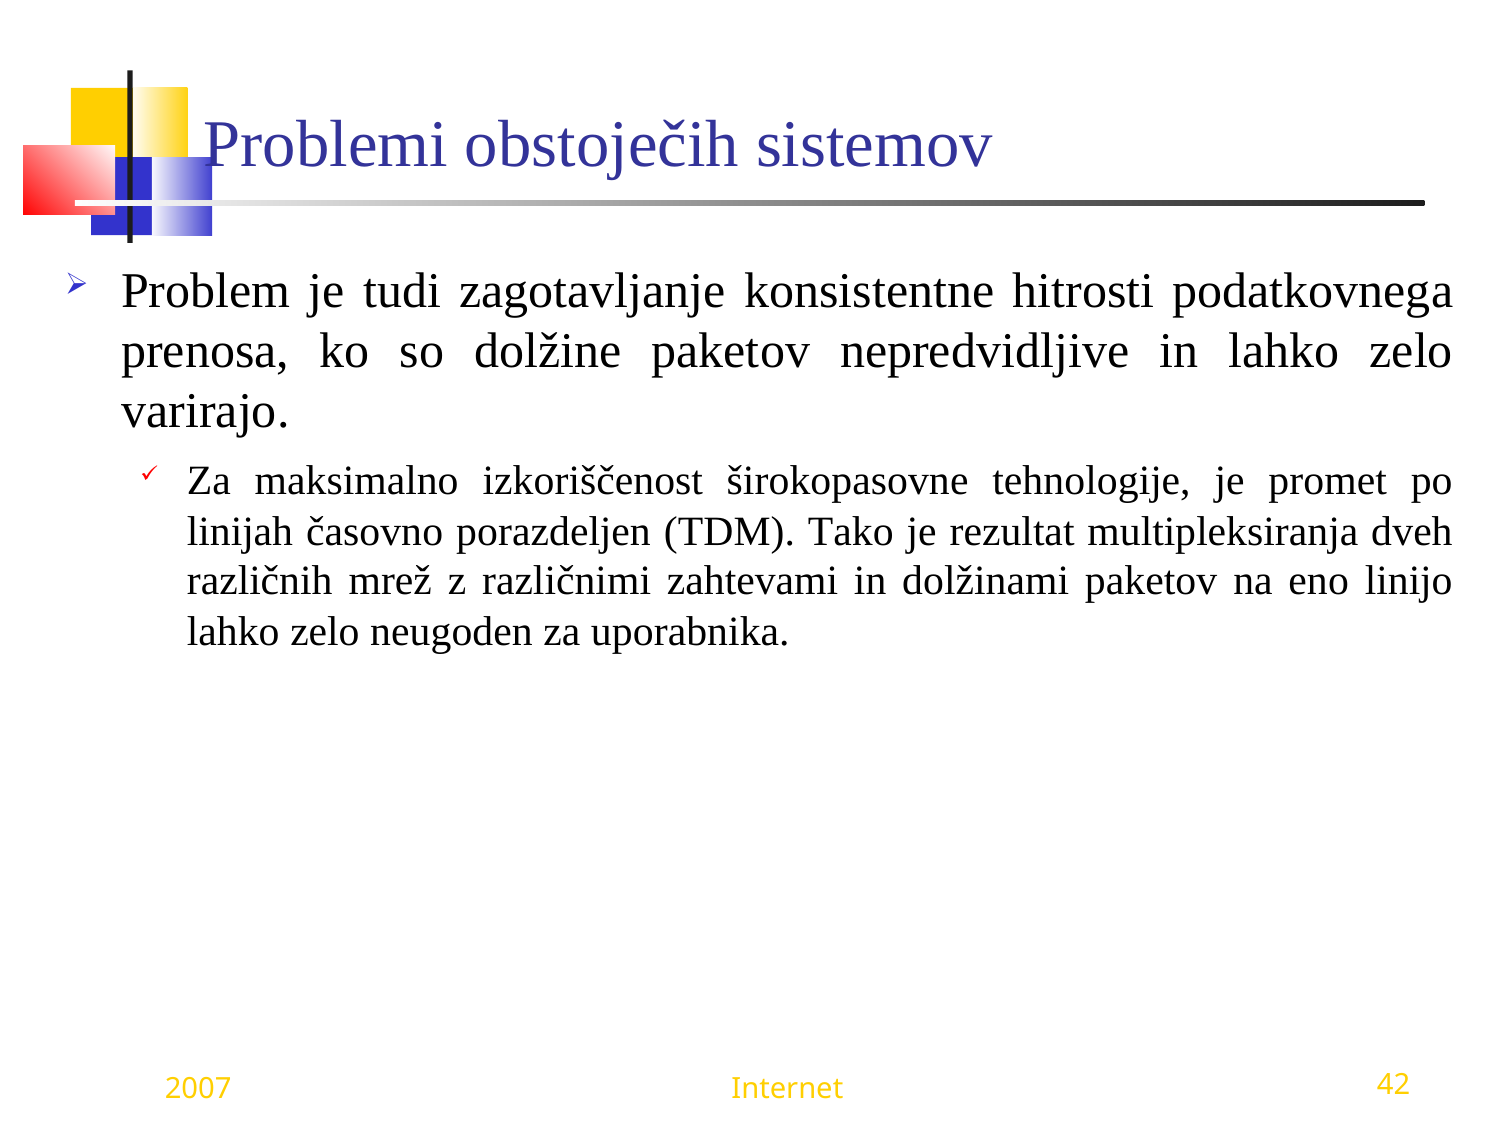

# Problemi obstoječih sistemov
Problem je tudi zagotavljanje konsistentne hitrosti podatkovnega prenosa, ko so dolžine paketov nepredvidljive in lahko zelo varirajo.
Za maksimalno izkoriščenost širokopasovne tehnologije, je promet po linijah časovno porazdeljen (TDM). Tako je rezultat multipleksiranja dveh različnih mrež z različnimi zahtevami in dolžinami paketov na eno linijo lahko zelo neugoden za uporabnika.
2007
Internet